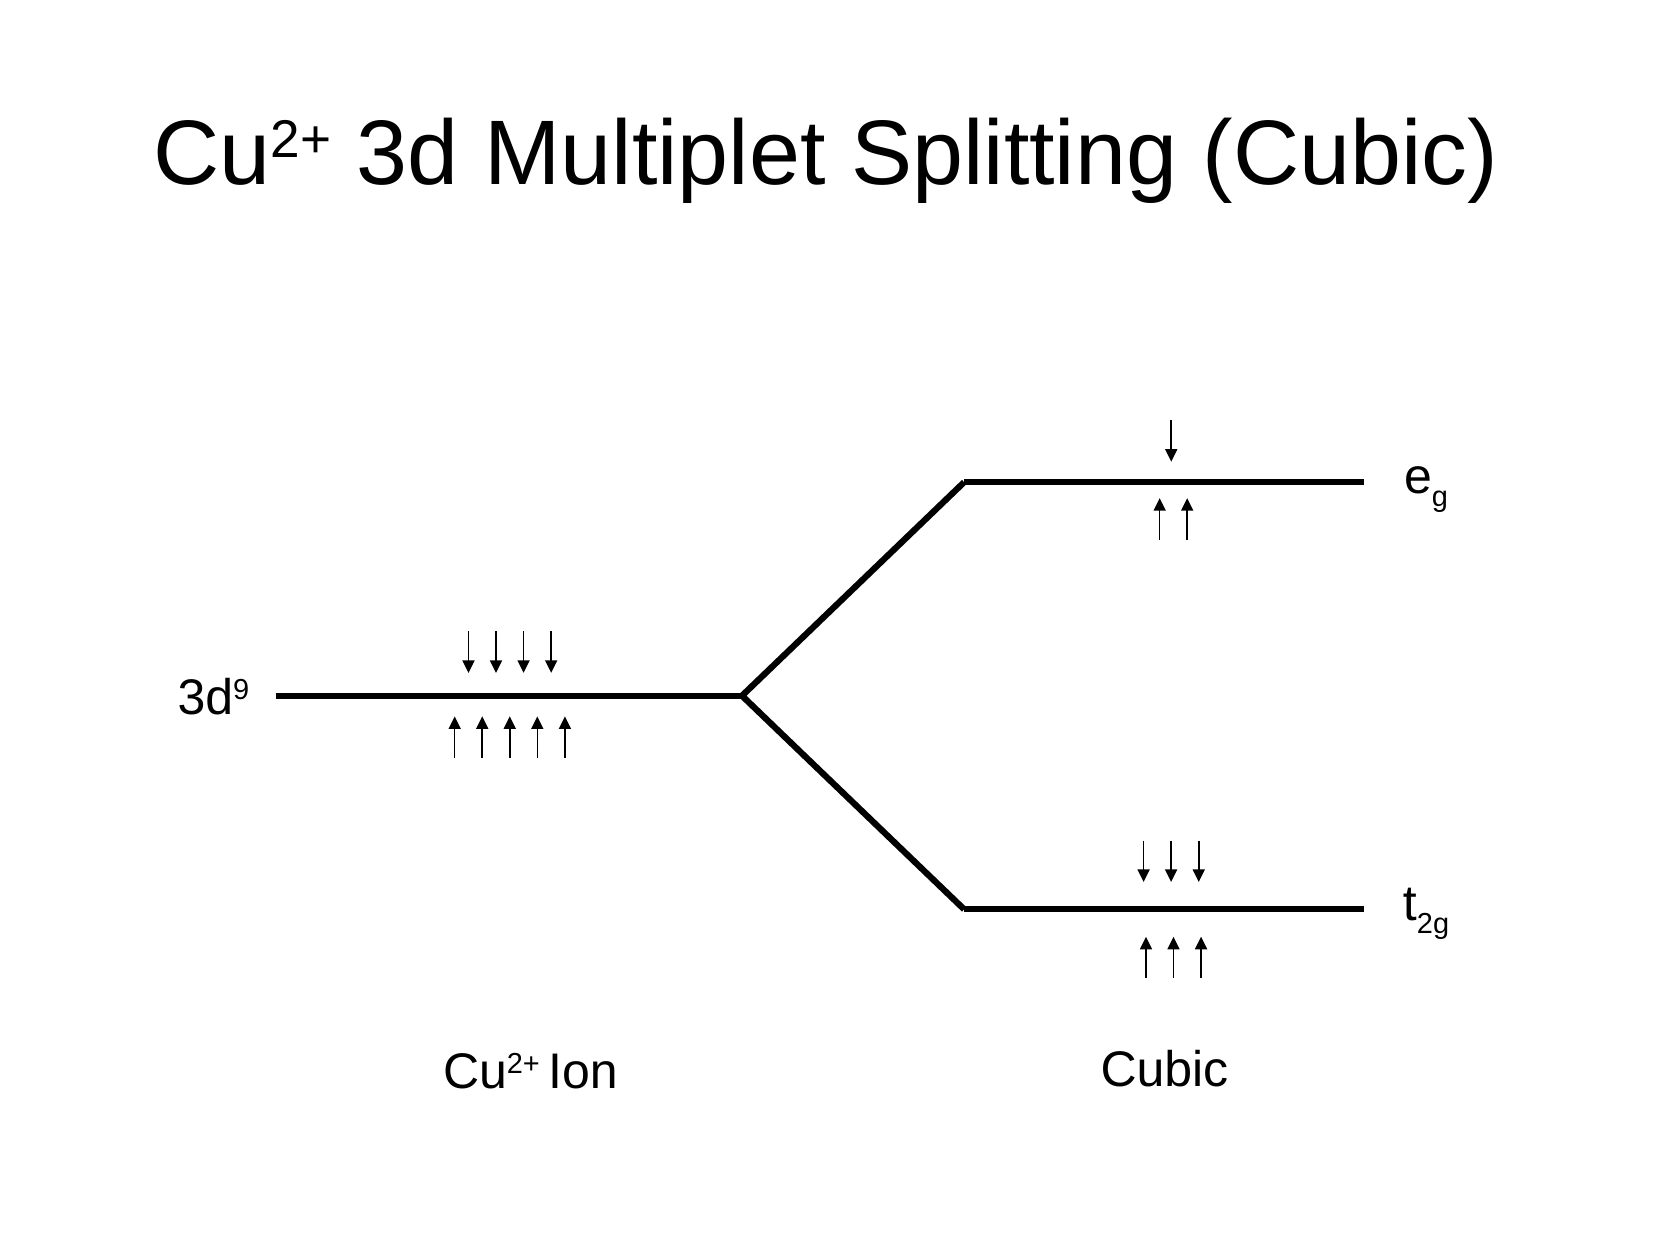

# Cu2+ 3d Multiplet Splitting (Cubic)
eg
3d9
t2g
Cubic
Cu2+ Ion